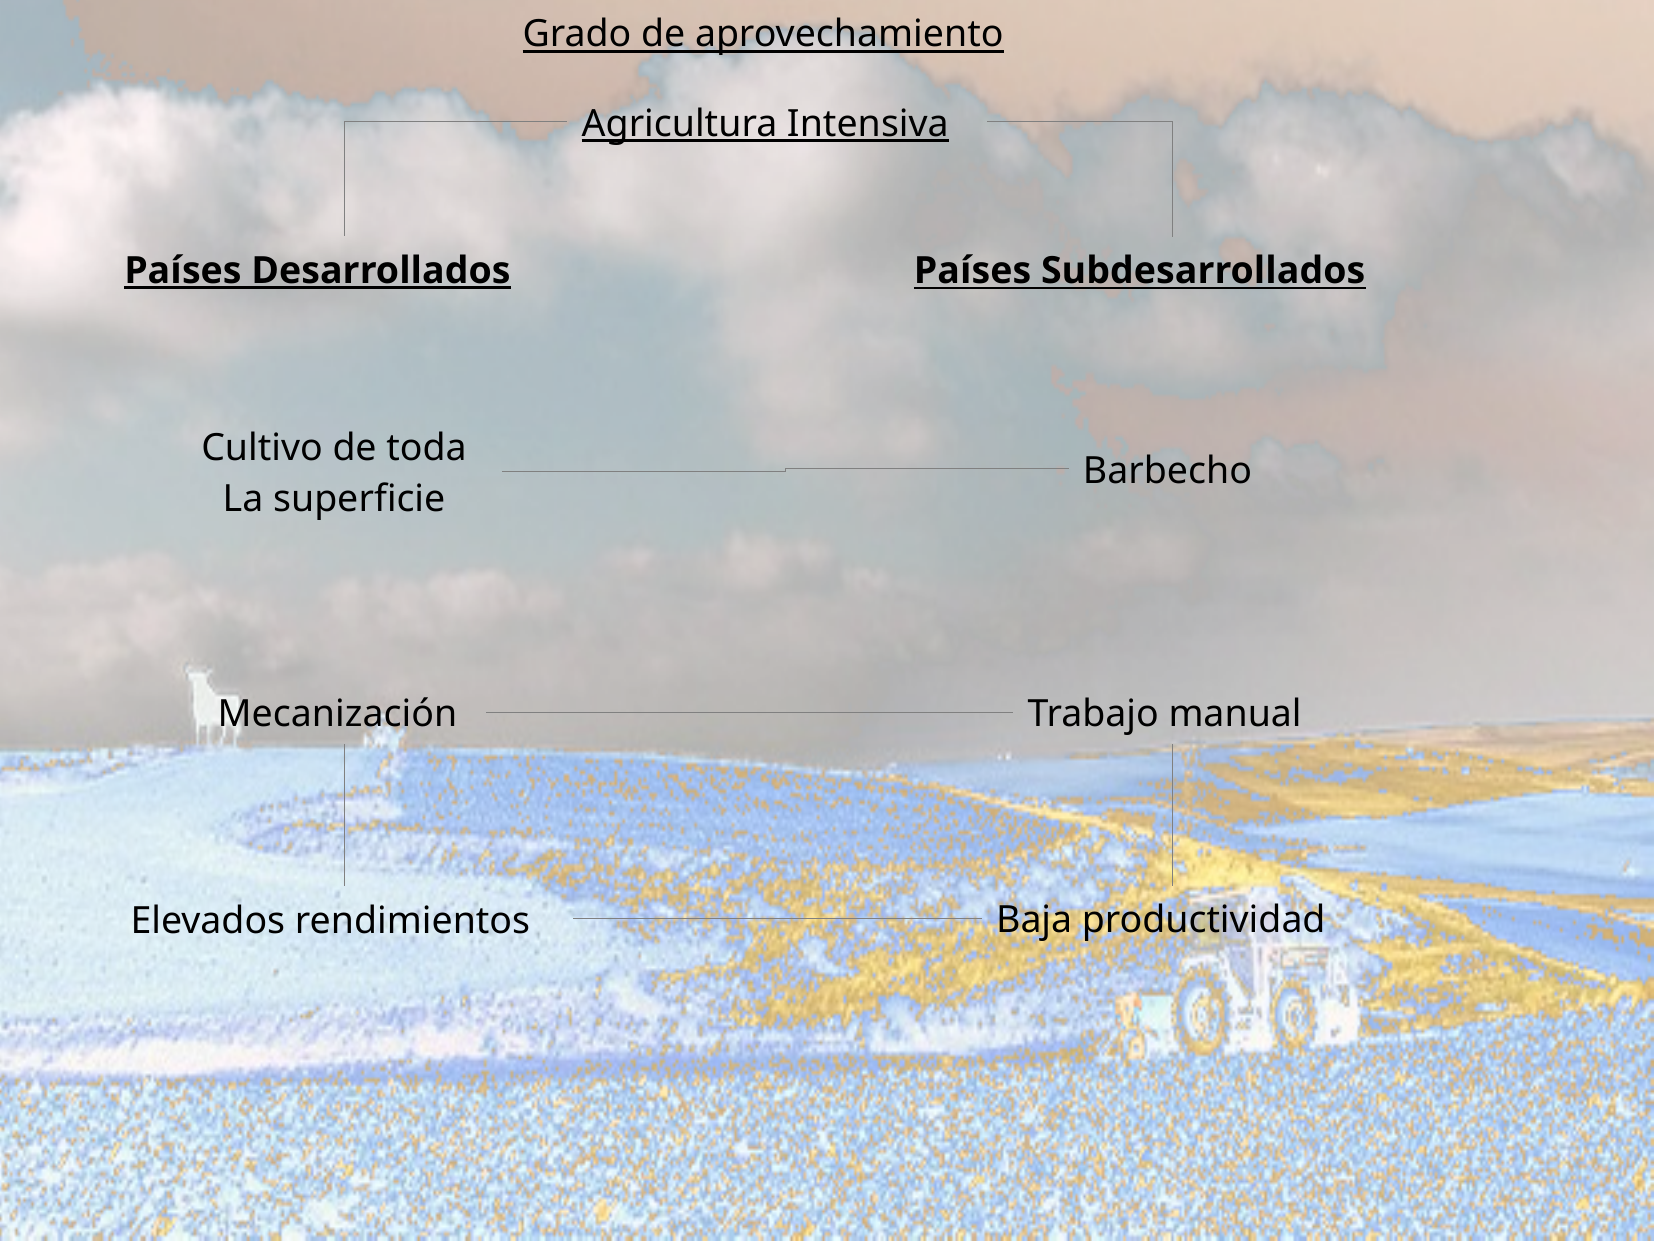

Grado de aprovechamiento
Agricultura Intensiva
Países Desarrollados
Países Subdesarrollados
Cultivo de toda
La superficie
Barbecho
Mecanización
Trabajo manual
Baja productividad
Elevados rendimientos